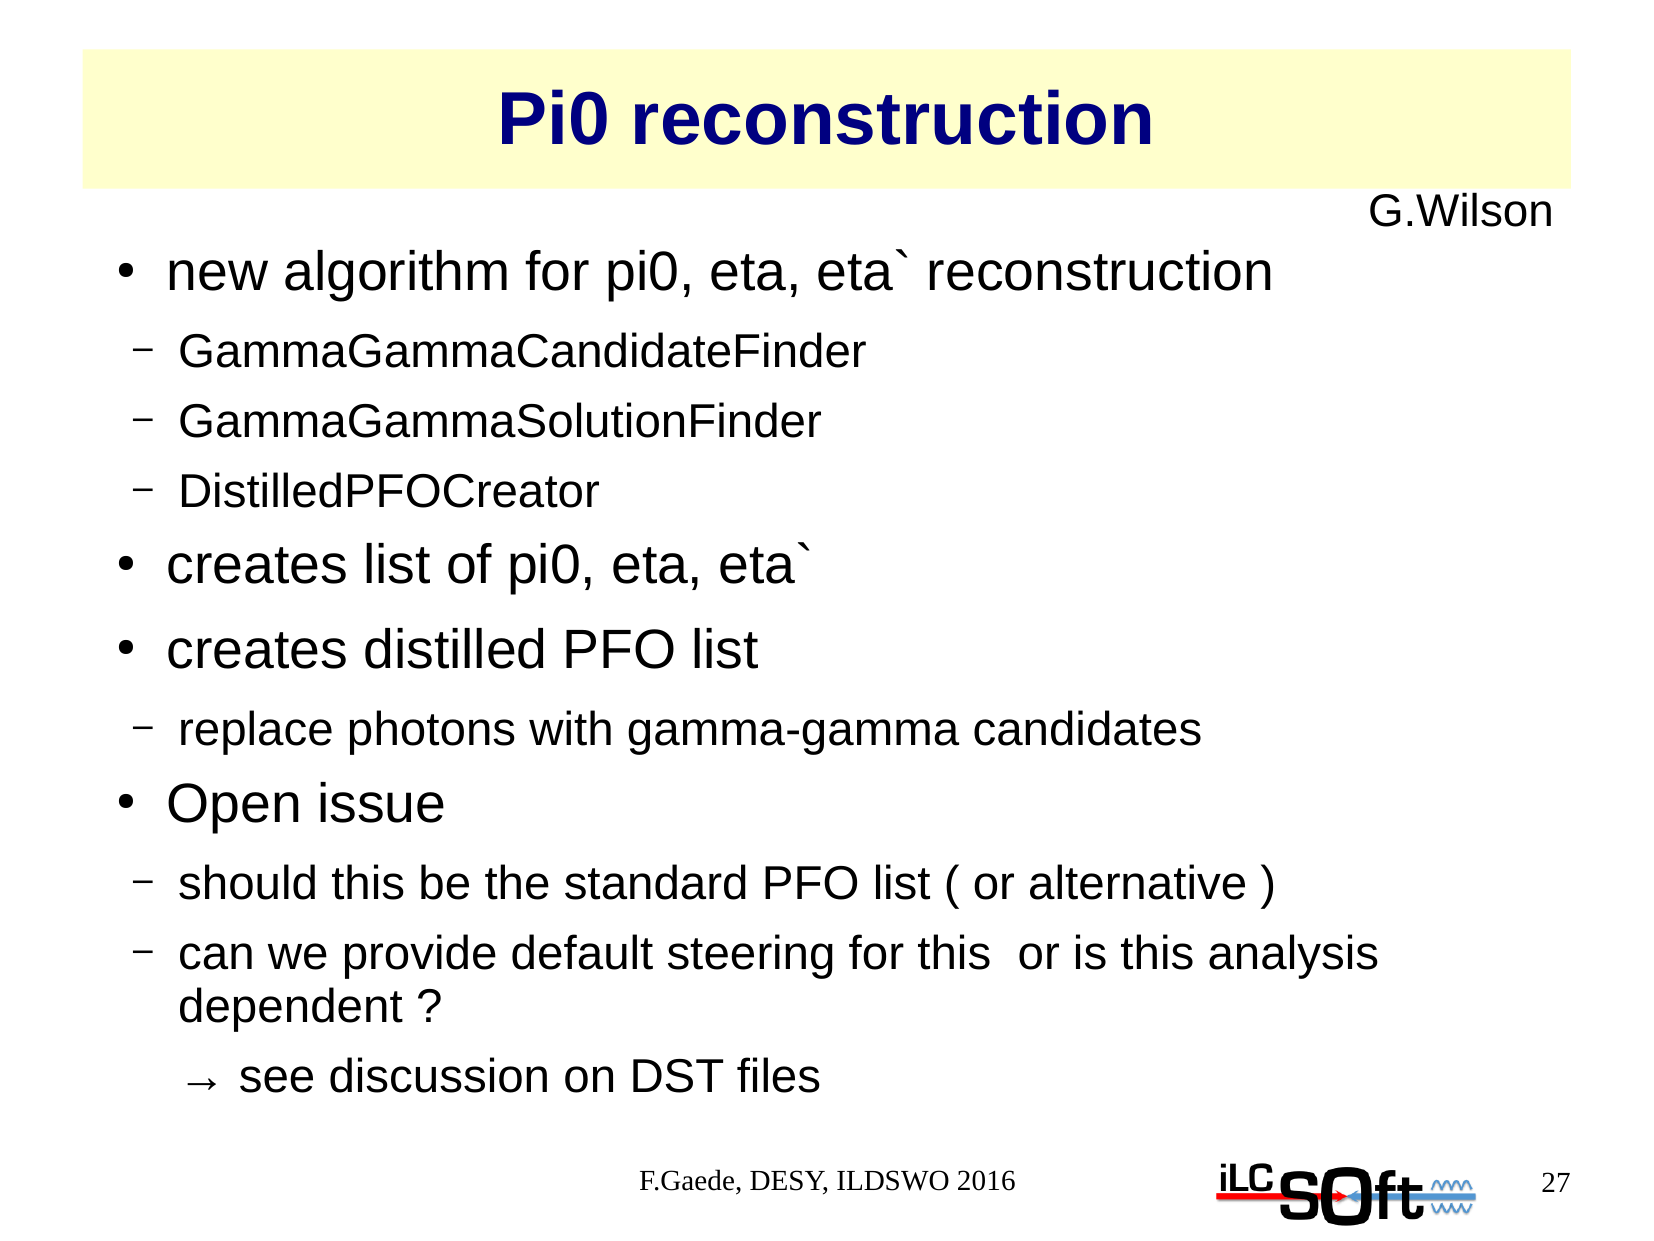

# Pi0 reconstruction
G.Wilson
new algorithm for pi0, eta, eta` reconstruction
GammaGammaCandidateFinder
GammaGammaSolutionFinder
DistilledPFOCreator
creates list of pi0, eta, eta`
creates distilled PFO list
replace photons with gamma-gamma candidates
Open issue
should this be the standard PFO list ( or alternative )
can we provide default steering for this or is this analysis dependent ?
→ see discussion on DST files
27